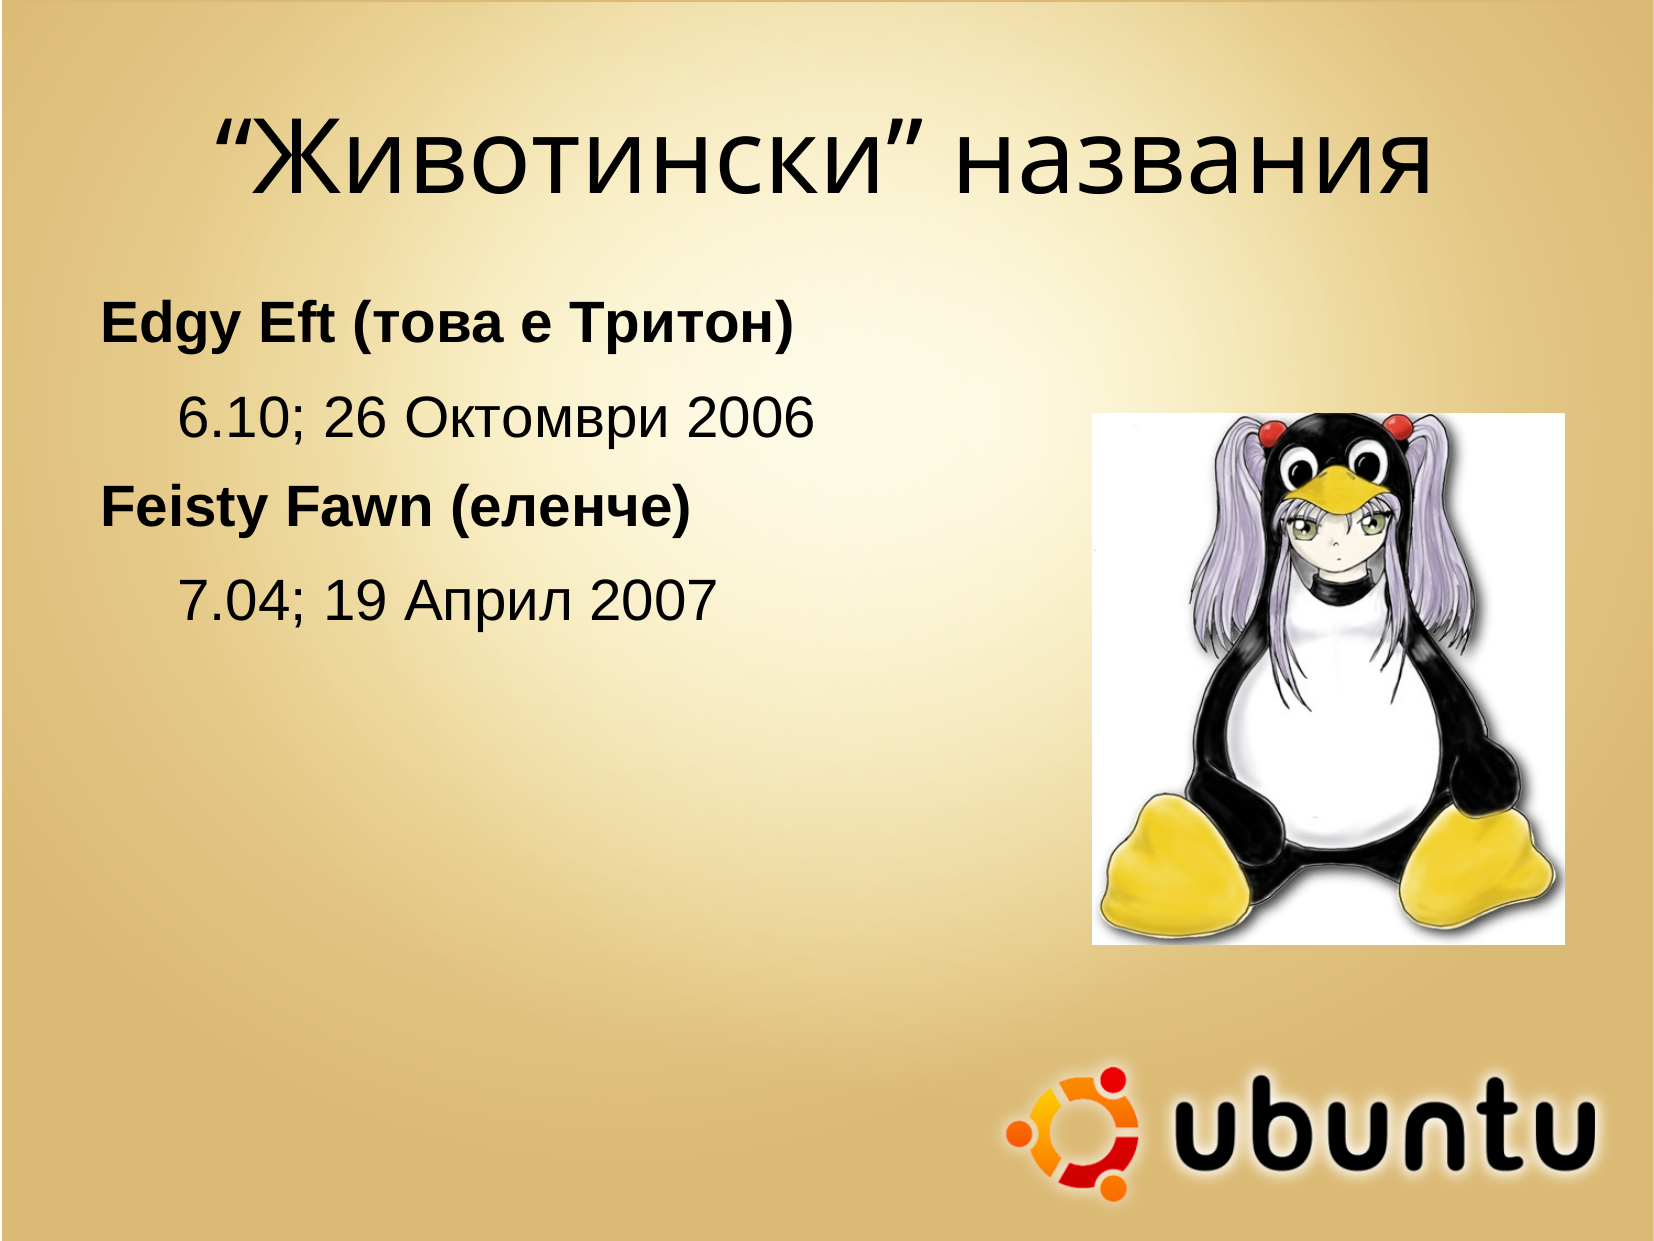

# “Животински” названия
Edgy Eft (това е Тритон)
6.10; 26 Октомври 2006
Feisty Fawn (еленче)
7.04; 19 Април 2007